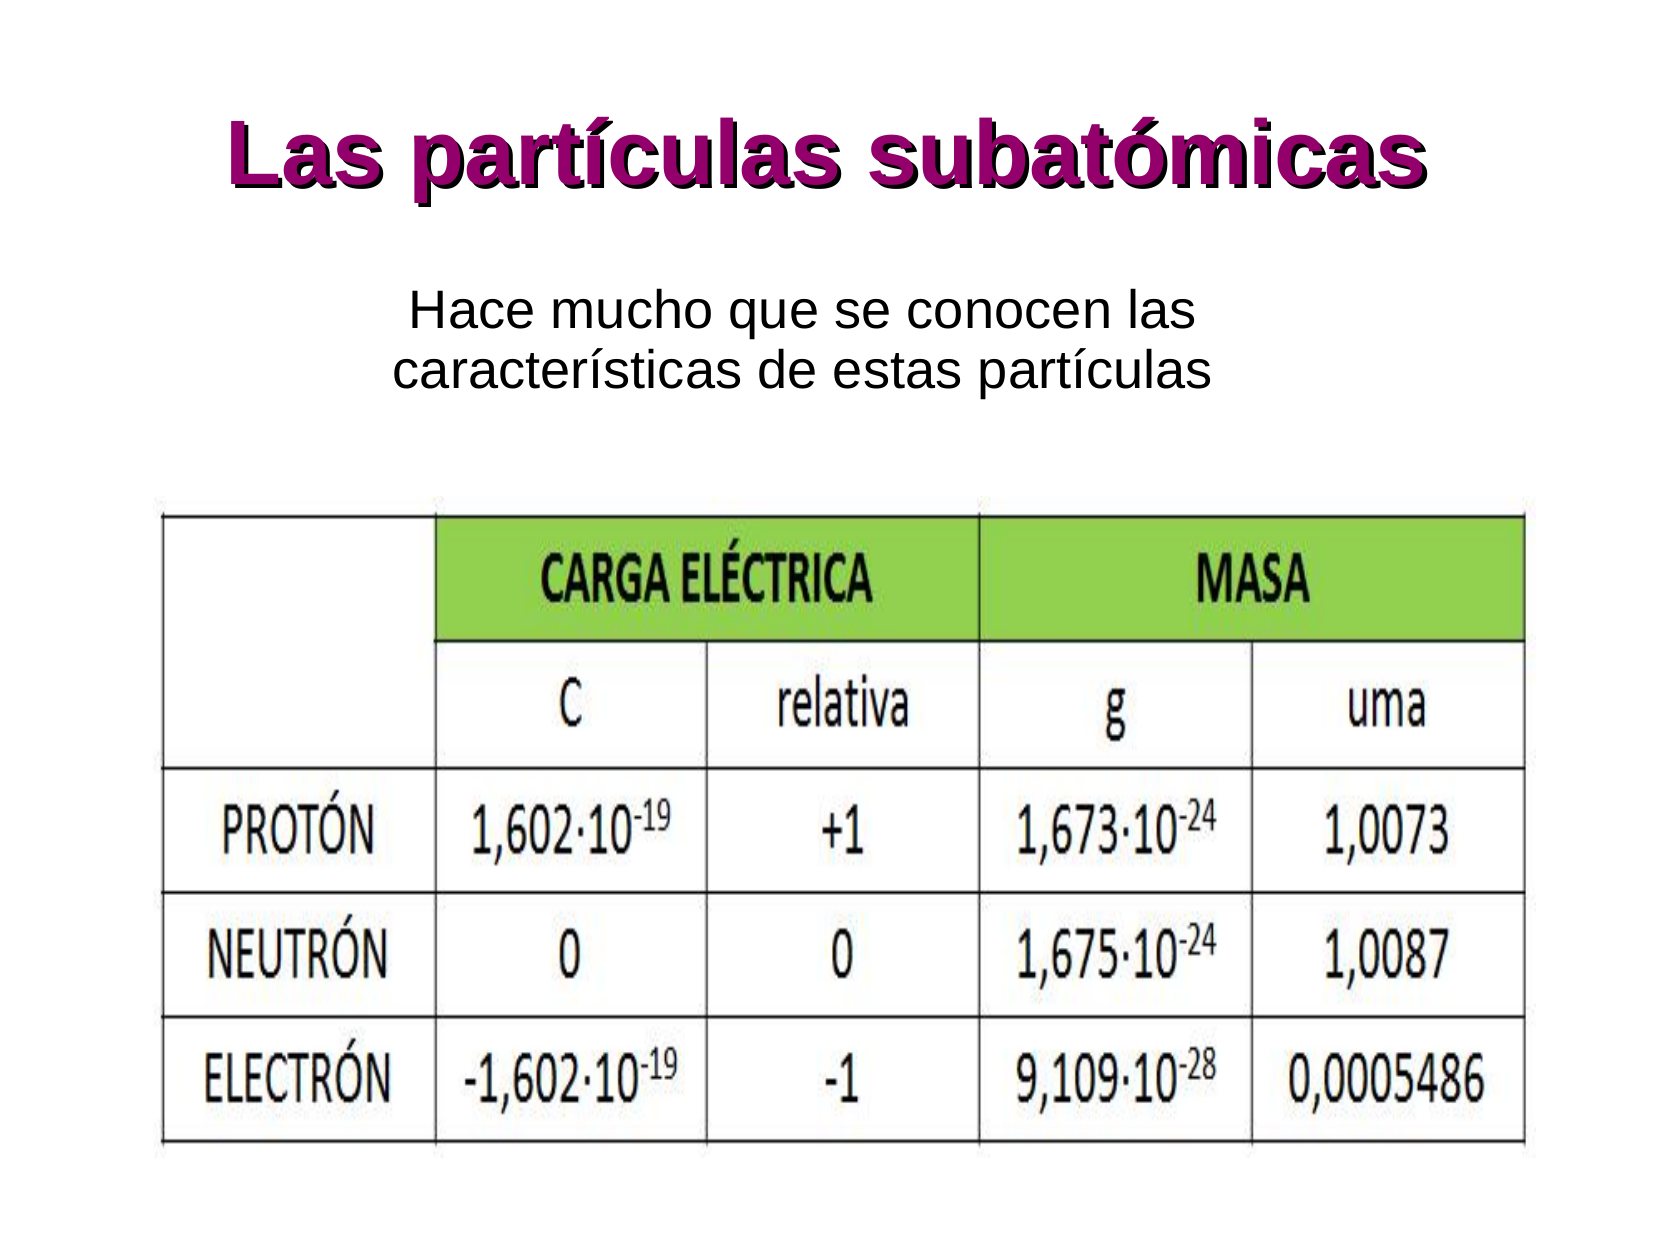

# Las partículas subatómicas
Hace mucho que se conocen las características de estas partículas